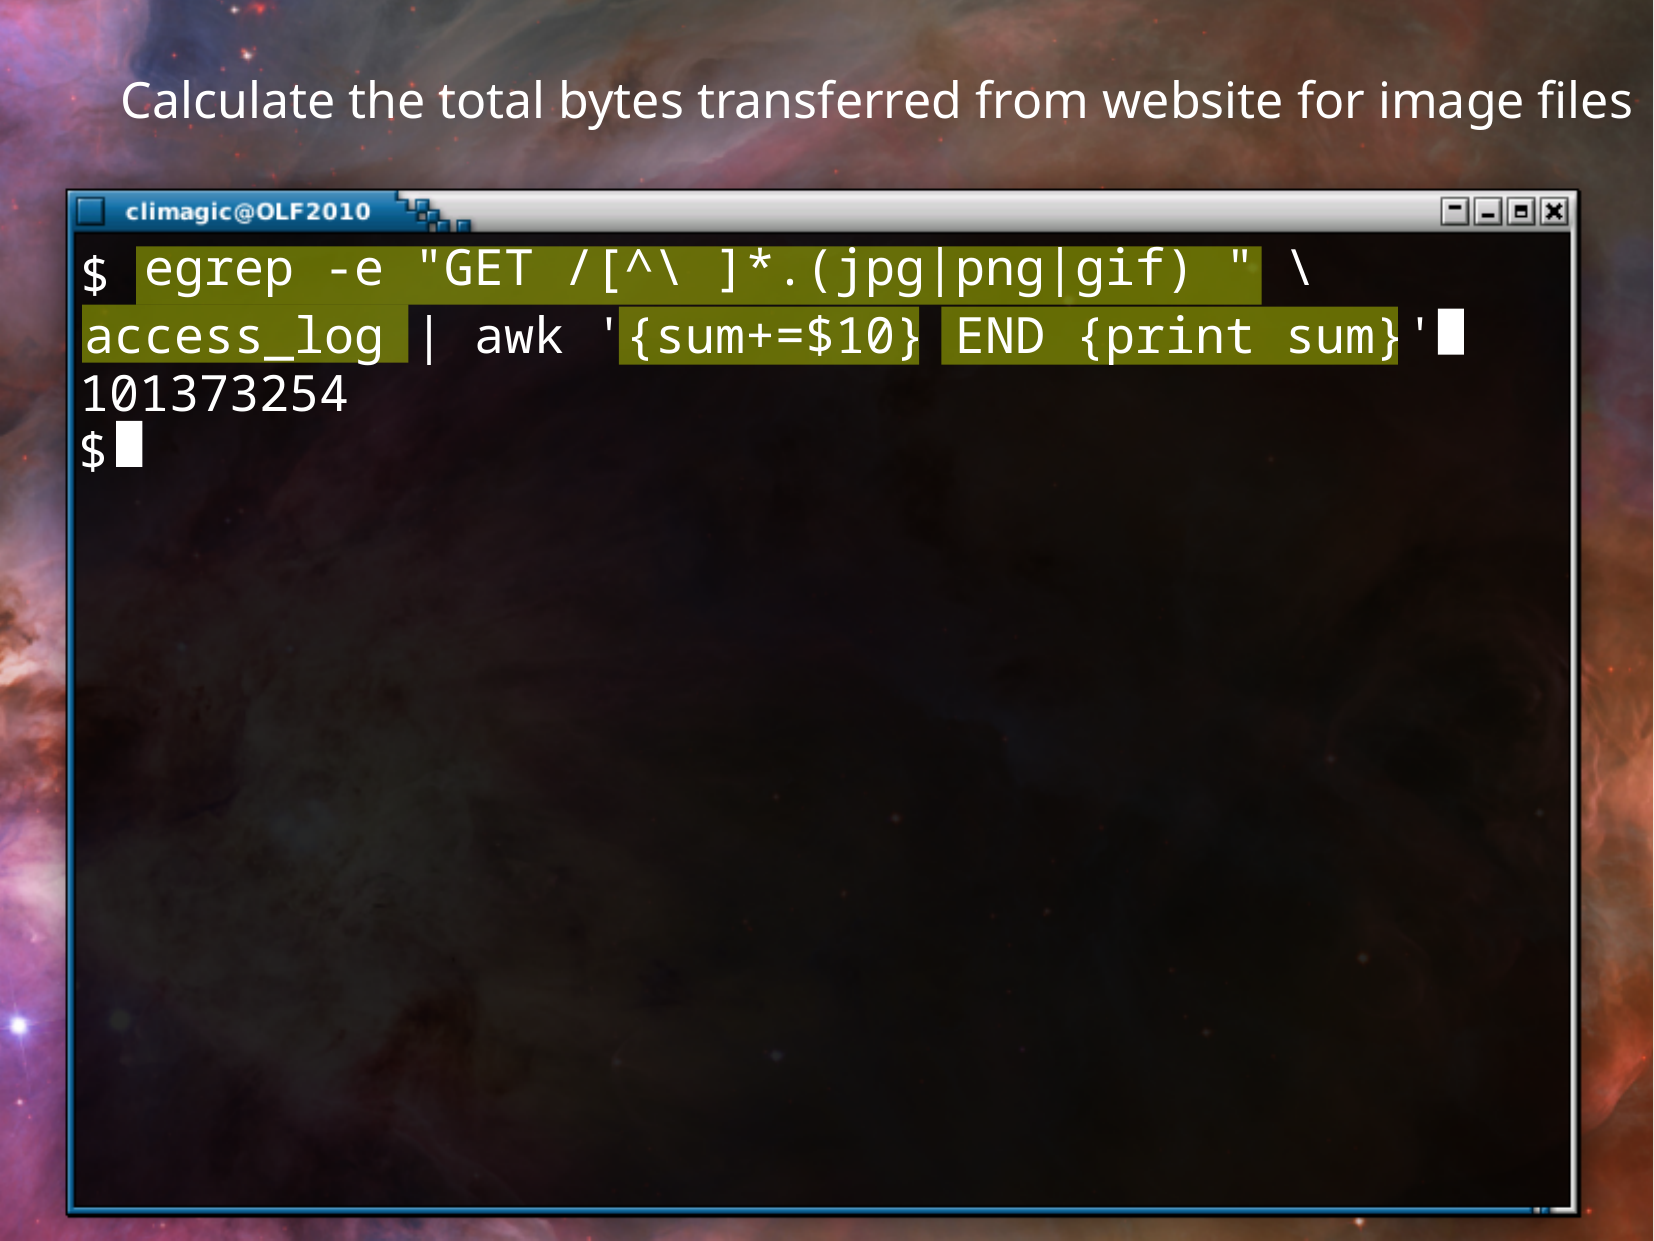

Calculate the total bytes transferred from website for image files
# egrep -e "GET /[^\ ]*.(jpg|png|gif) " \
access_log | awk '{sum+=$10} END {print sum}'
$
101373254
$